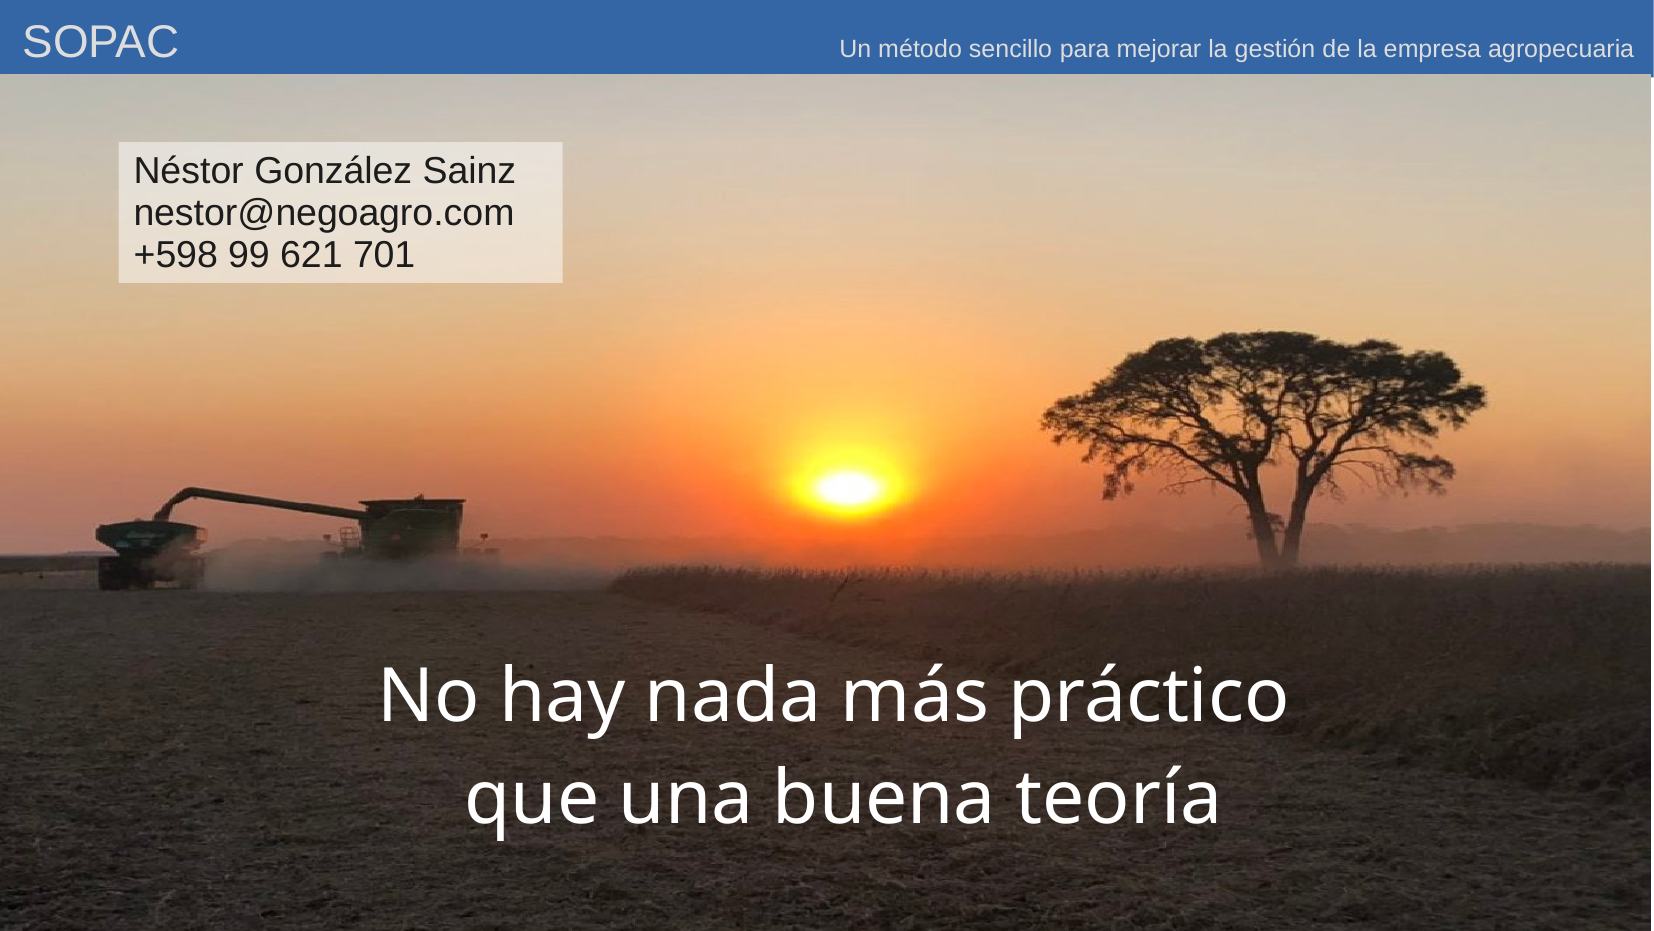

Néstor González Sainz
nestor@negoagro.com
+598 99 621 701
No hay nada más práctico
que una buena teoría